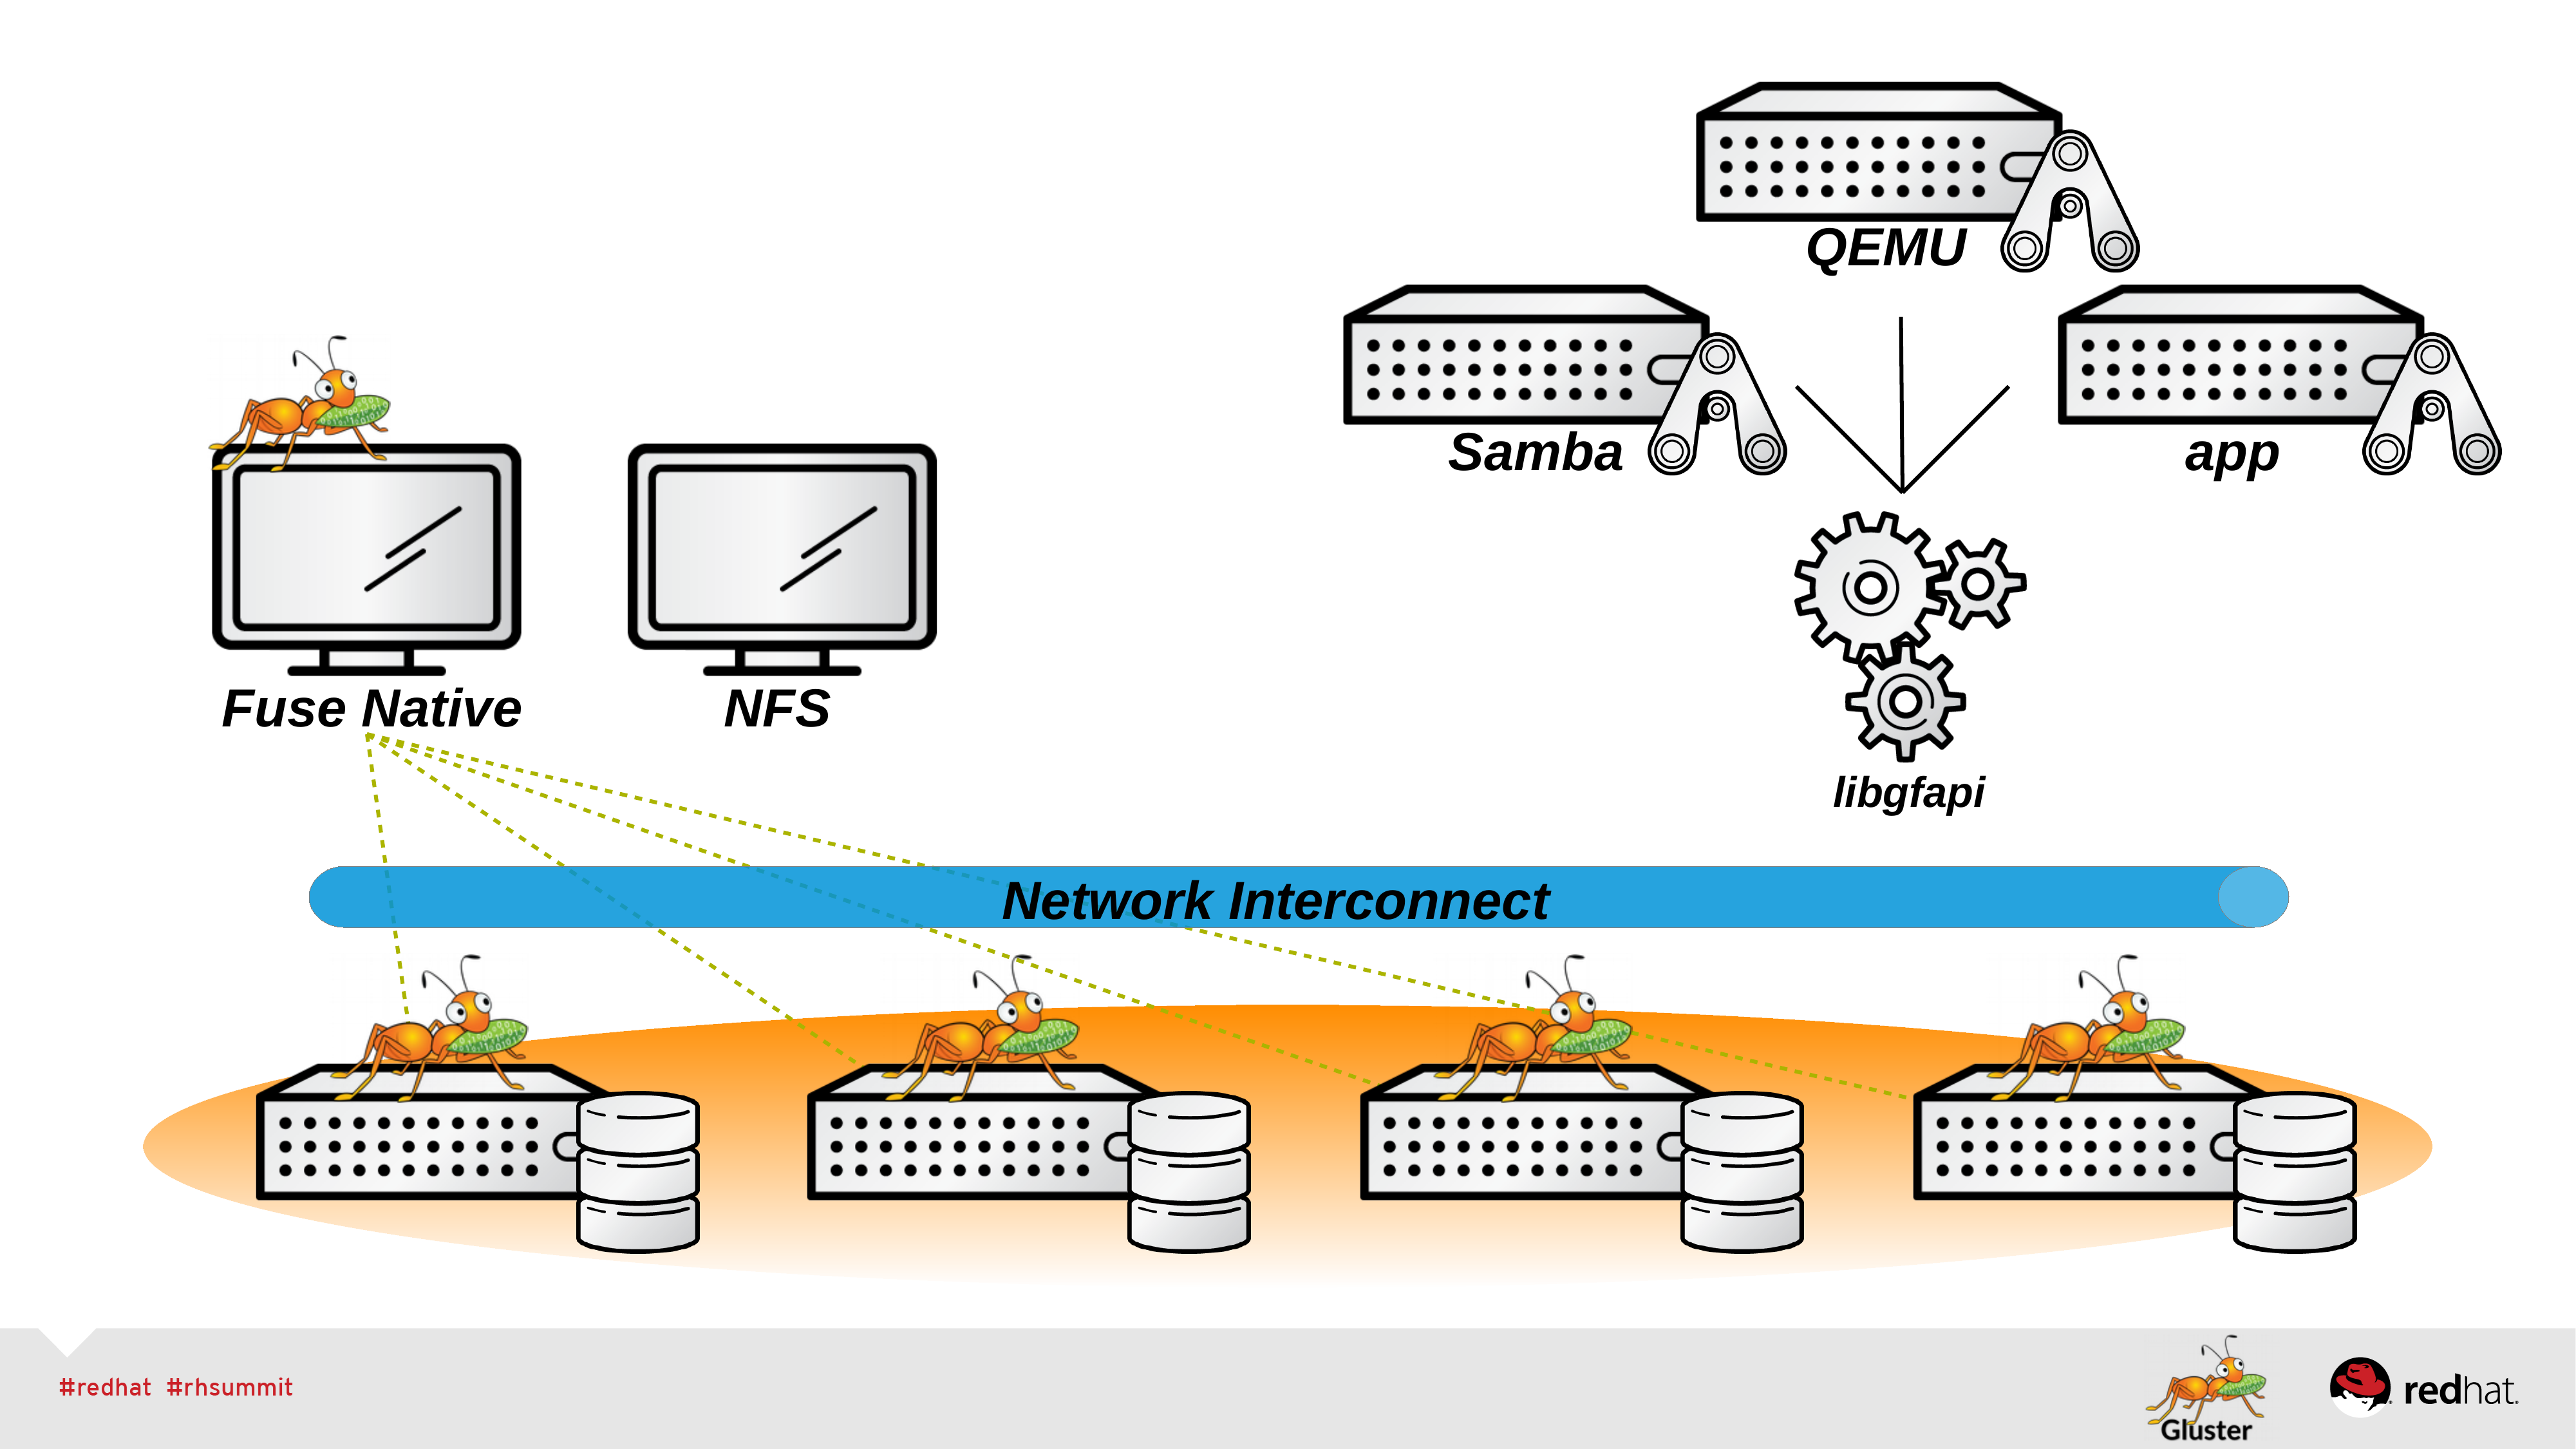

QEMU
Samba
app
libgfapi
Fuse Native
NFS
Network Interconnect